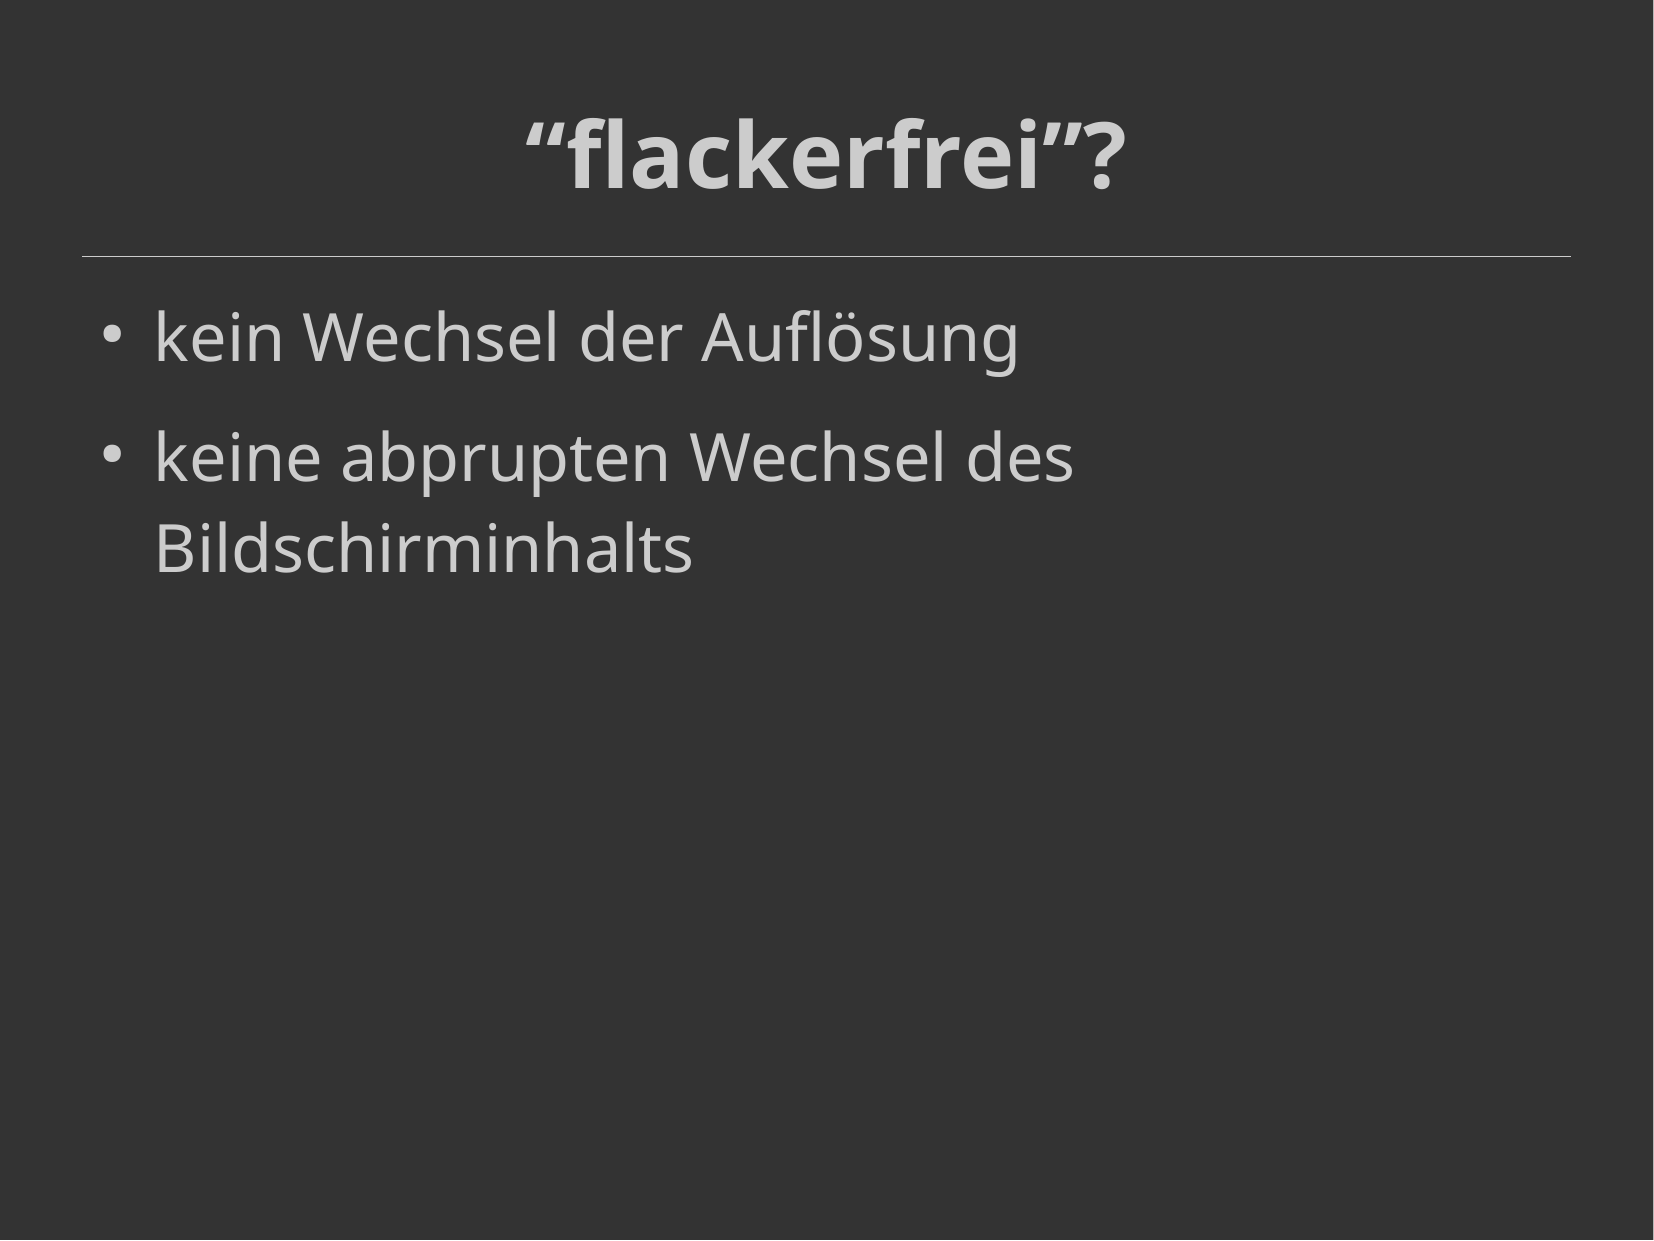

# “flackerfrei”?
kein Wechsel der Auflösung
keine abprupten Wechsel des Bildschirminhalts